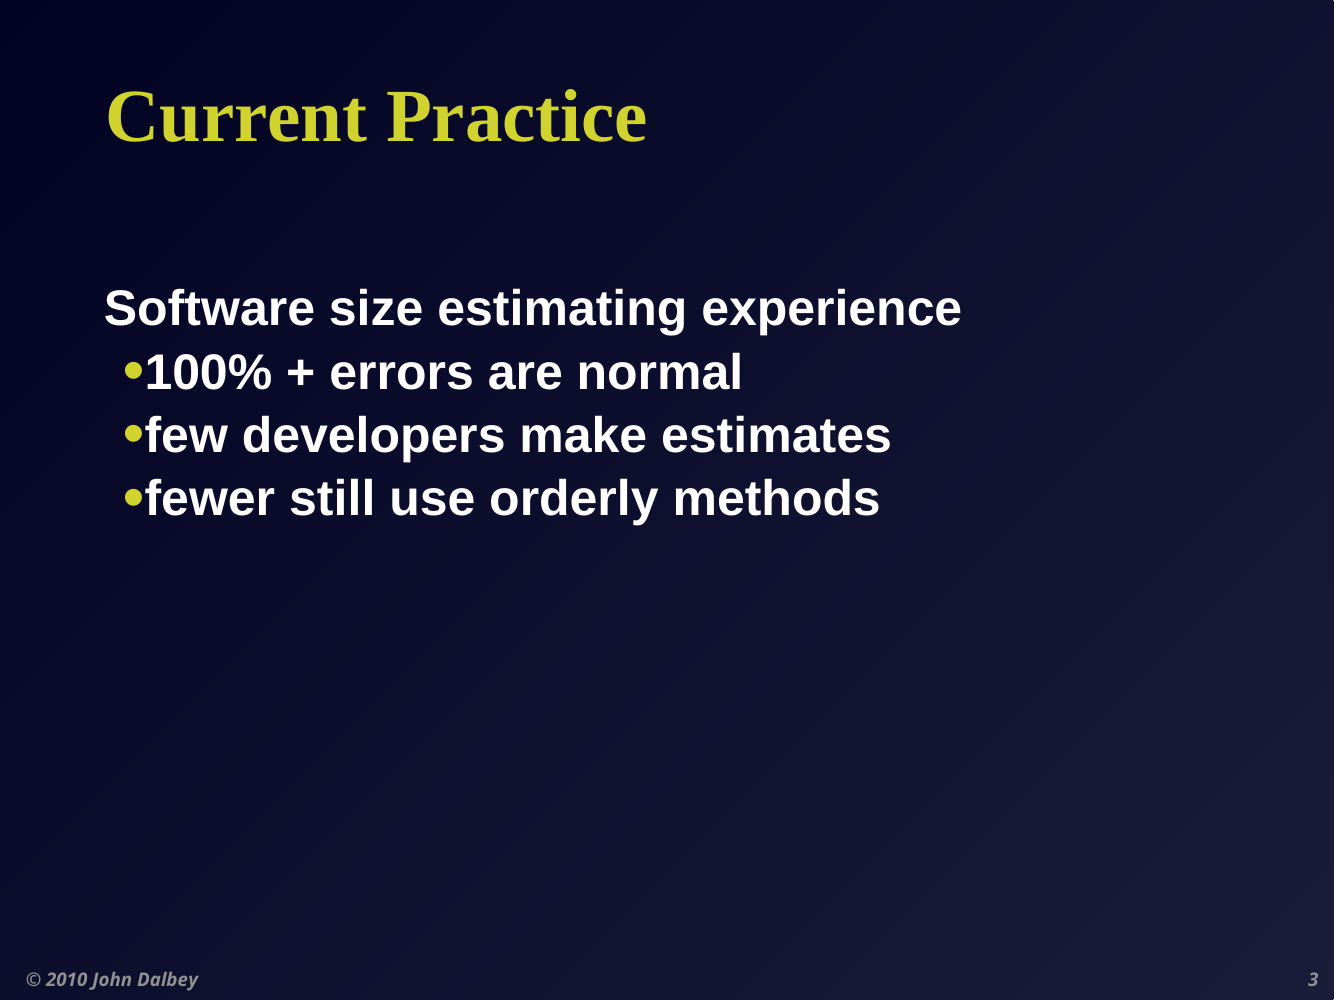

# Current Practice
Software size estimating experience
100% + errors are normal
few developers make estimates
fewer still use orderly methods